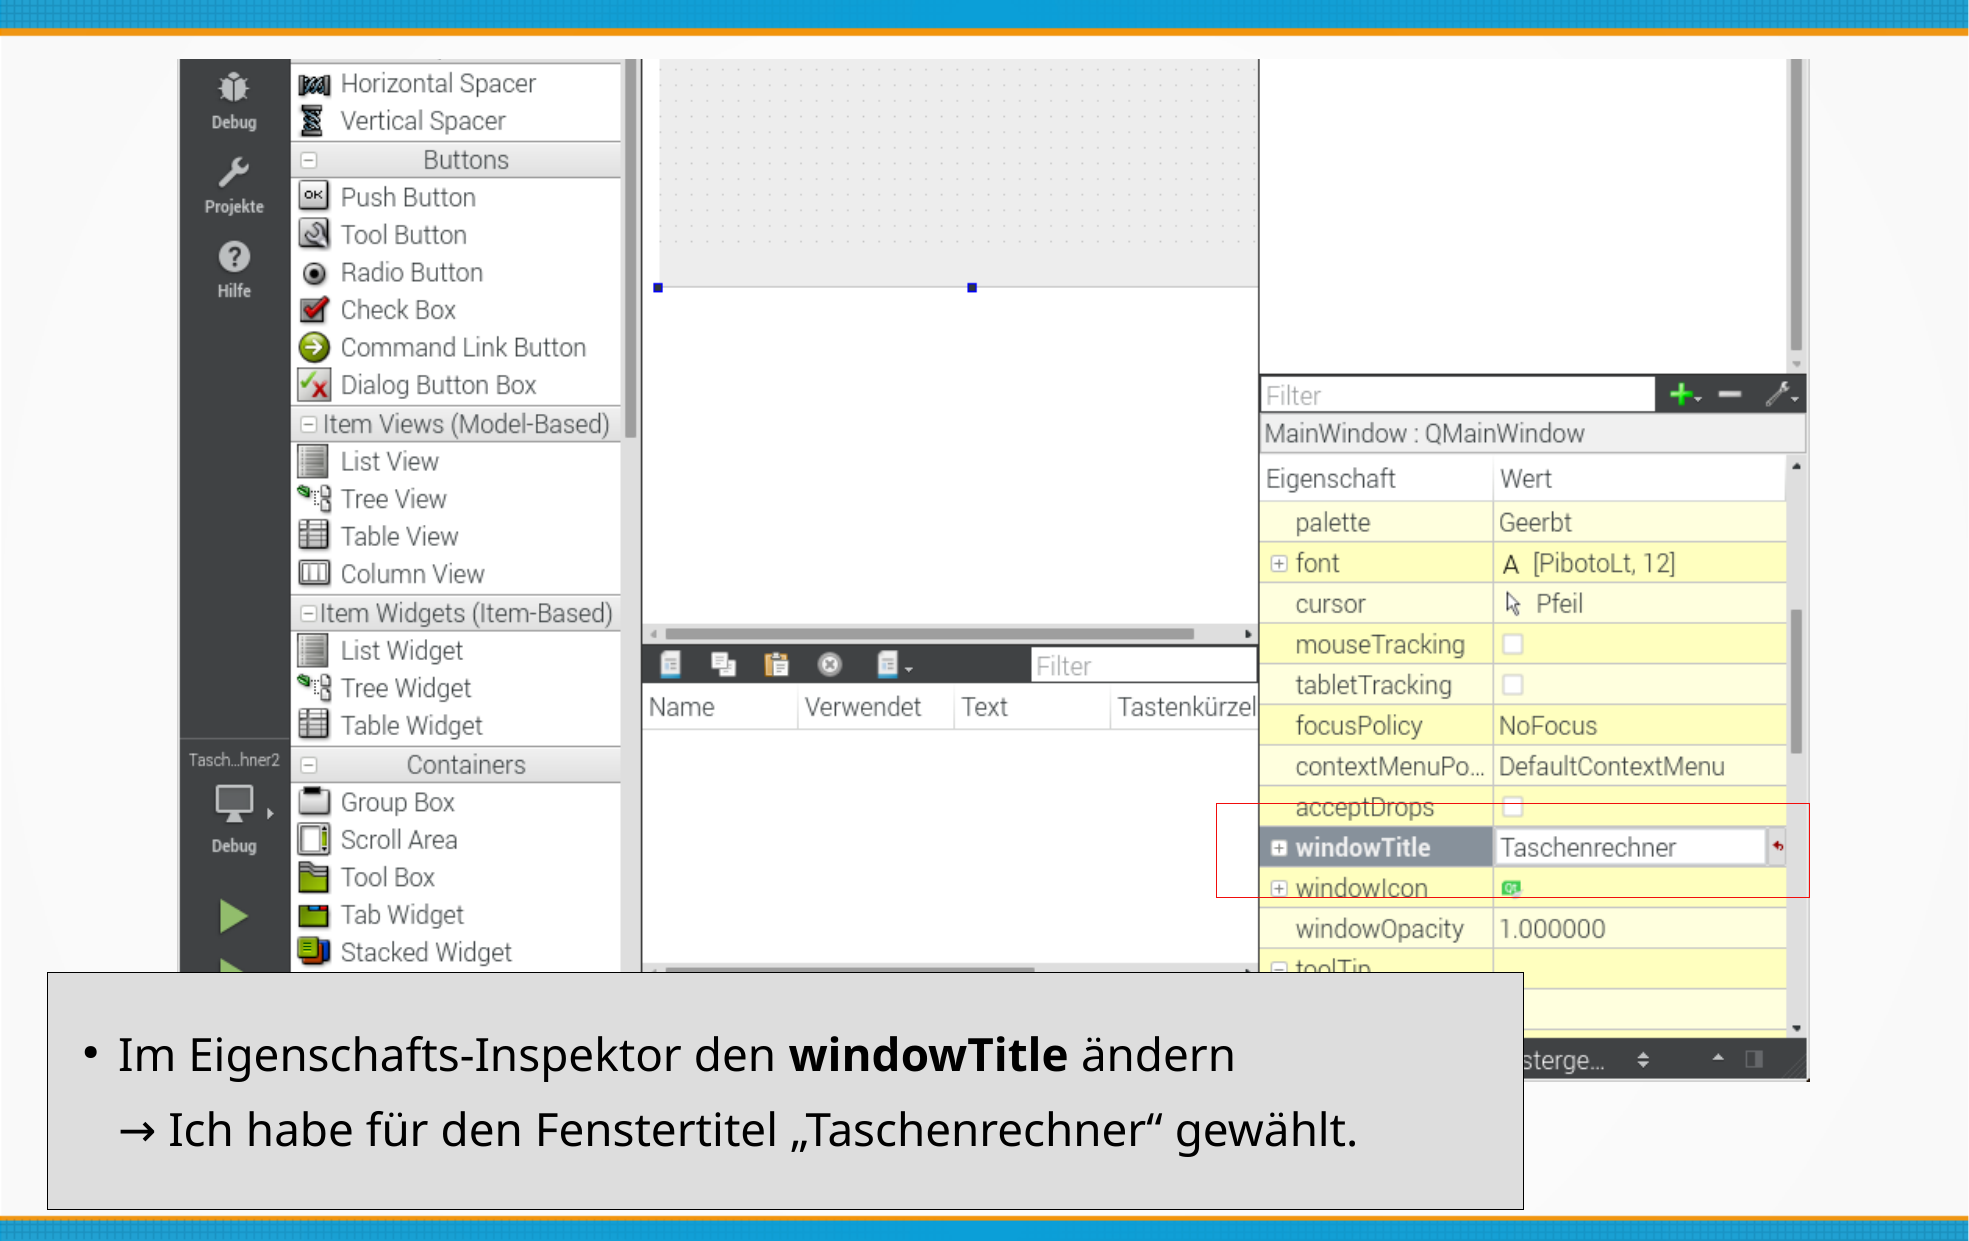

Im Eigenschafts-Inspektor den windowTitle ändern
→ Ich habe für den Fenstertitel „Taschenrechner“ gewählt.